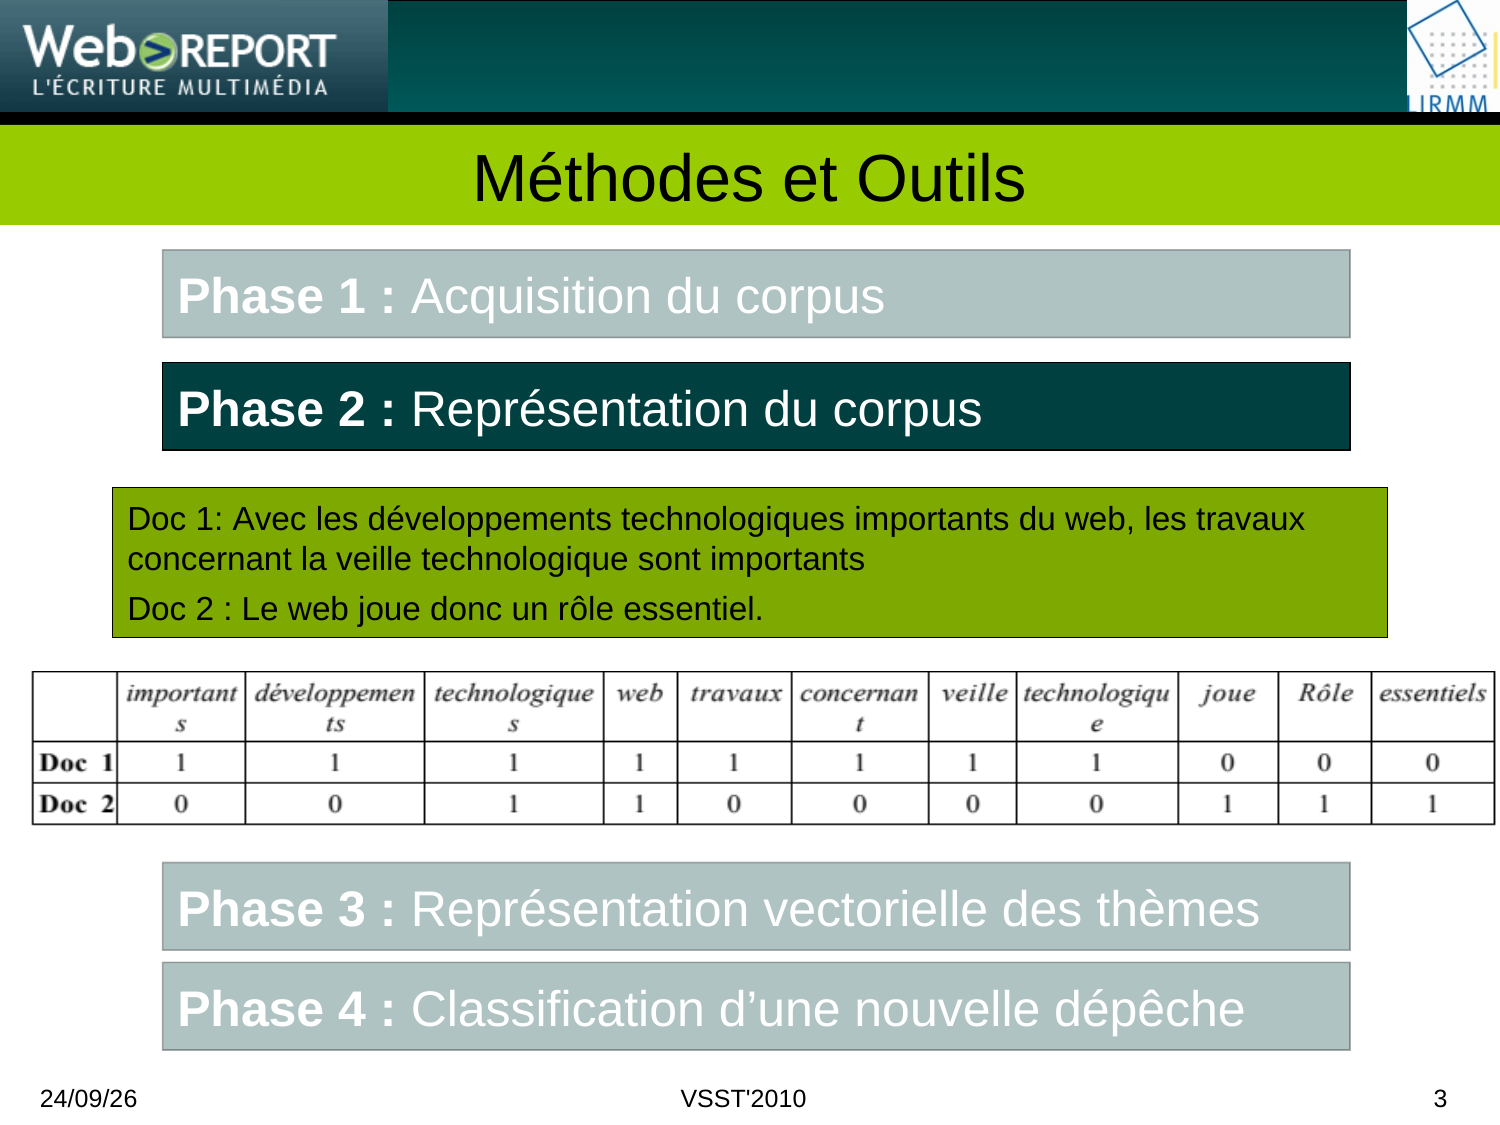

# Méthodes et Outils
Phase 1 : Acquisition du corpus
Phase 2 : Représentation du corpus
Doc 1: Avec les développements technologiques importants du web, les travaux
concernant la veille technologique sont importants
Doc 2 : Le web joue donc un rôle essentiel.
Phase 3 : Représentation vectorielle des thèmes
Phase 4 : Classification d’une nouvelle dépêche
VSST'2010